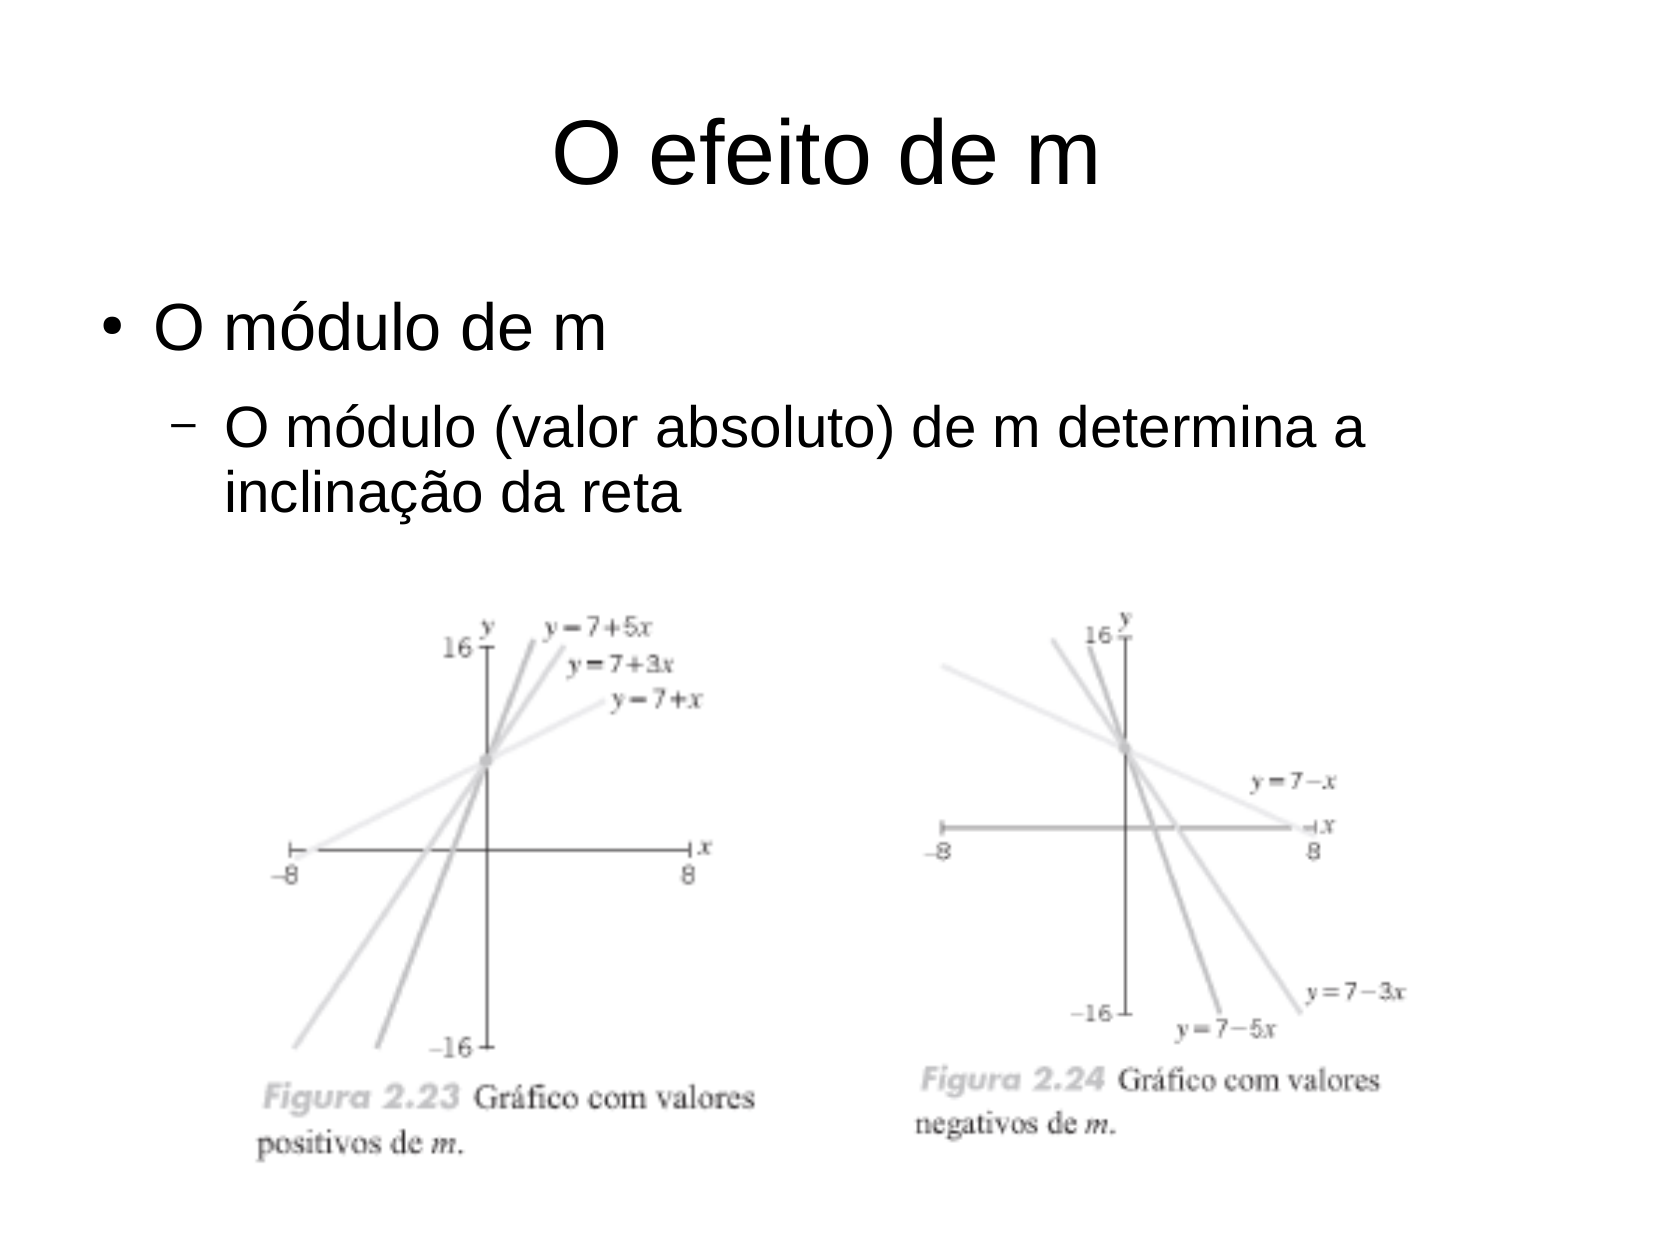

# O efeito de m
O módulo de m
O módulo (valor absoluto) de m determina a inclinação da reta